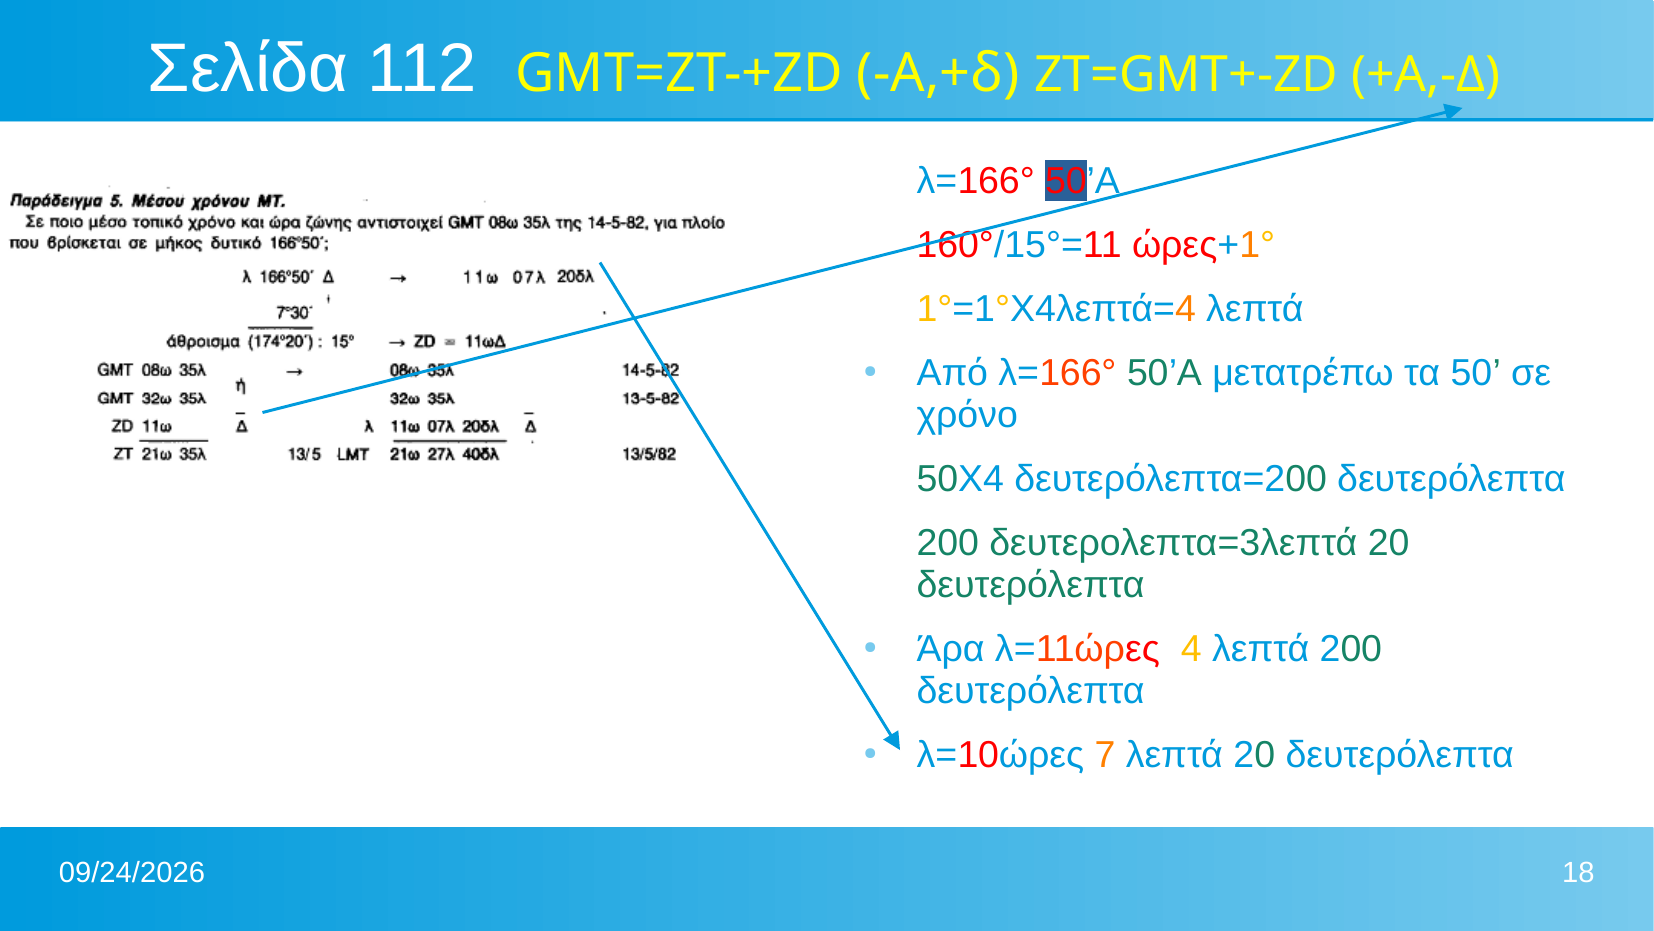

# Σελίδα 112 GMT=ZT-+ZD (-Α,+δ) ZT=GMT+-ZD (+A,-Δ)
λ=166° 50’Α
160°/15°=11 ώρες+1°
1°=1°Χ4λεπτά=4 λεπτά
Από λ=166° 50’Α μετατρέπω τα 50’ σε χρόνο
50Χ4 δευτερόλεπτα=200 δευτερόλεπτα
200 δευτερολεπτα=3λεπτά 20 δευτερόλεπτα
Άρα λ=11ώρες 4 λεπτά 200 δευτερόλεπτα
λ=10ώρες 7 λεπτά 20 δευτερόλεπτα
18